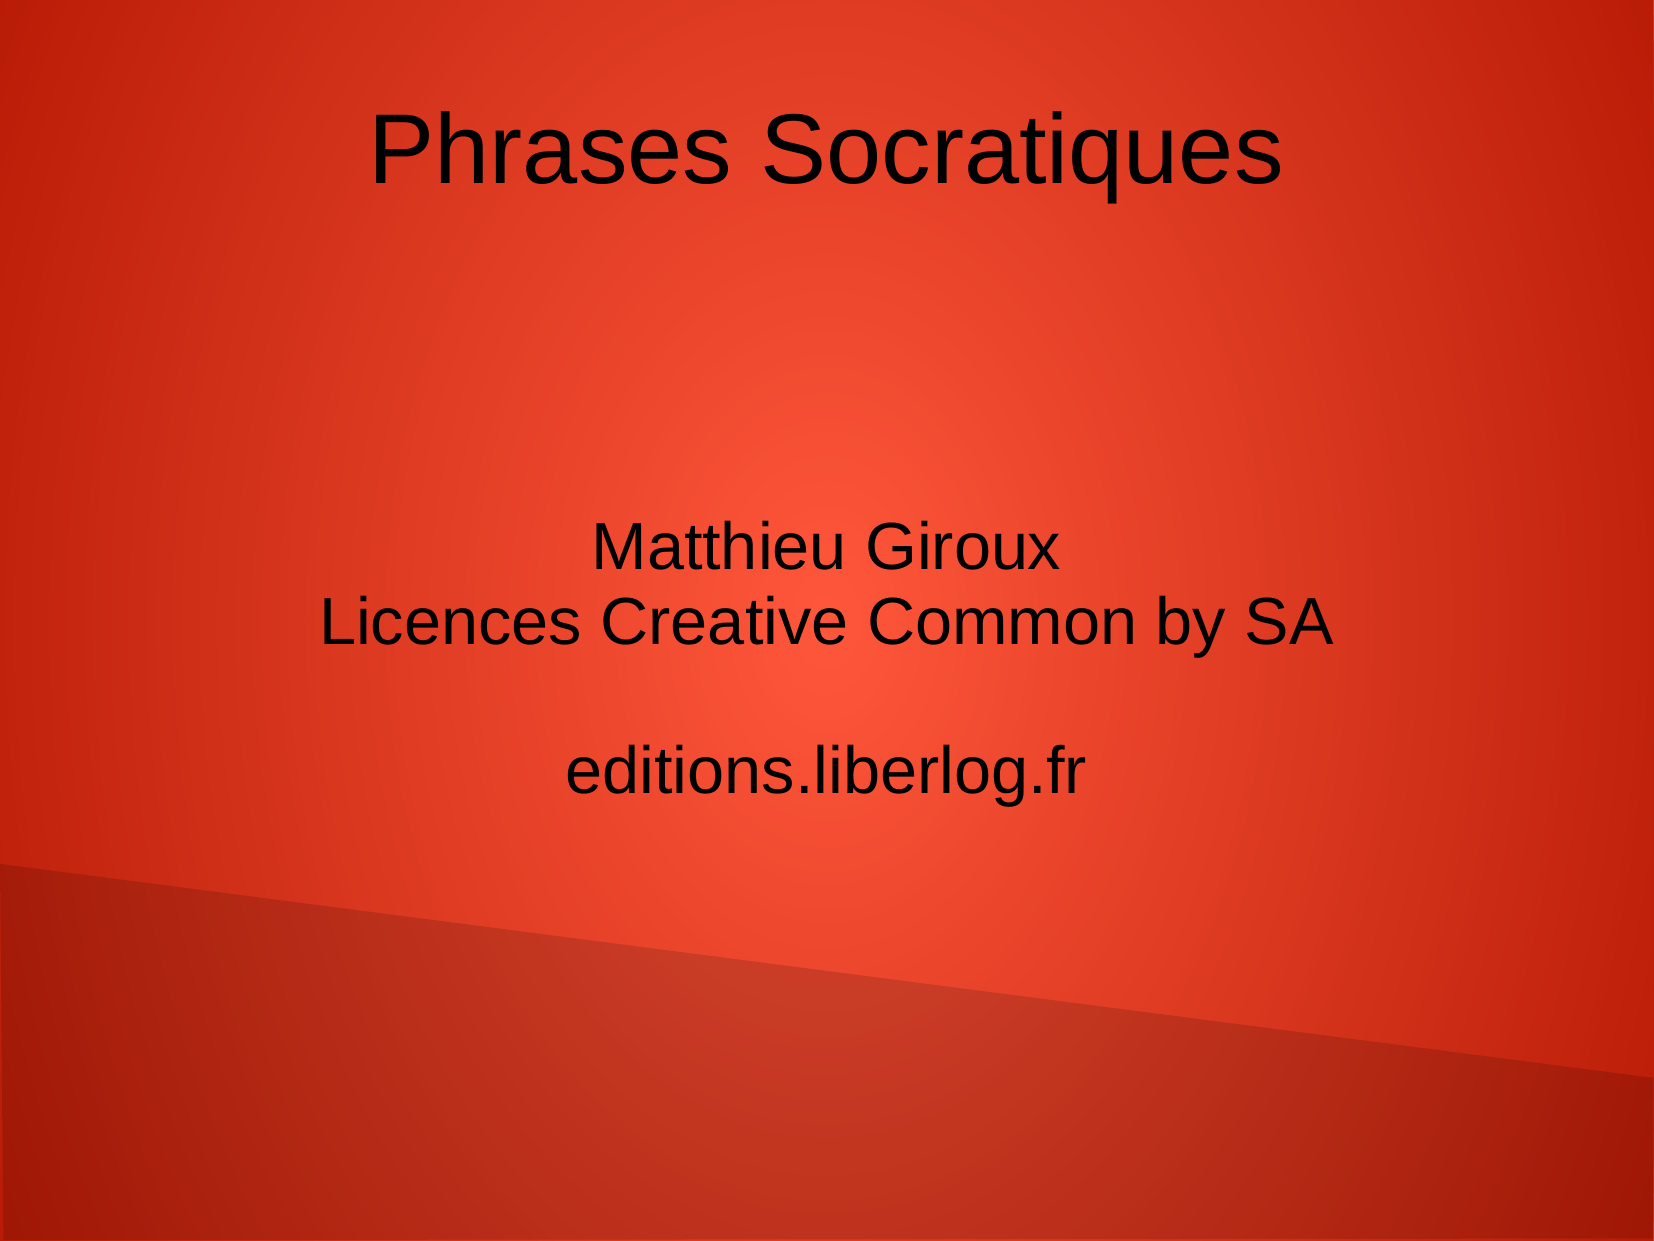

# Phrases Socratiques
Matthieu Giroux
Licences Creative Common by SA
editions.liberlog.fr